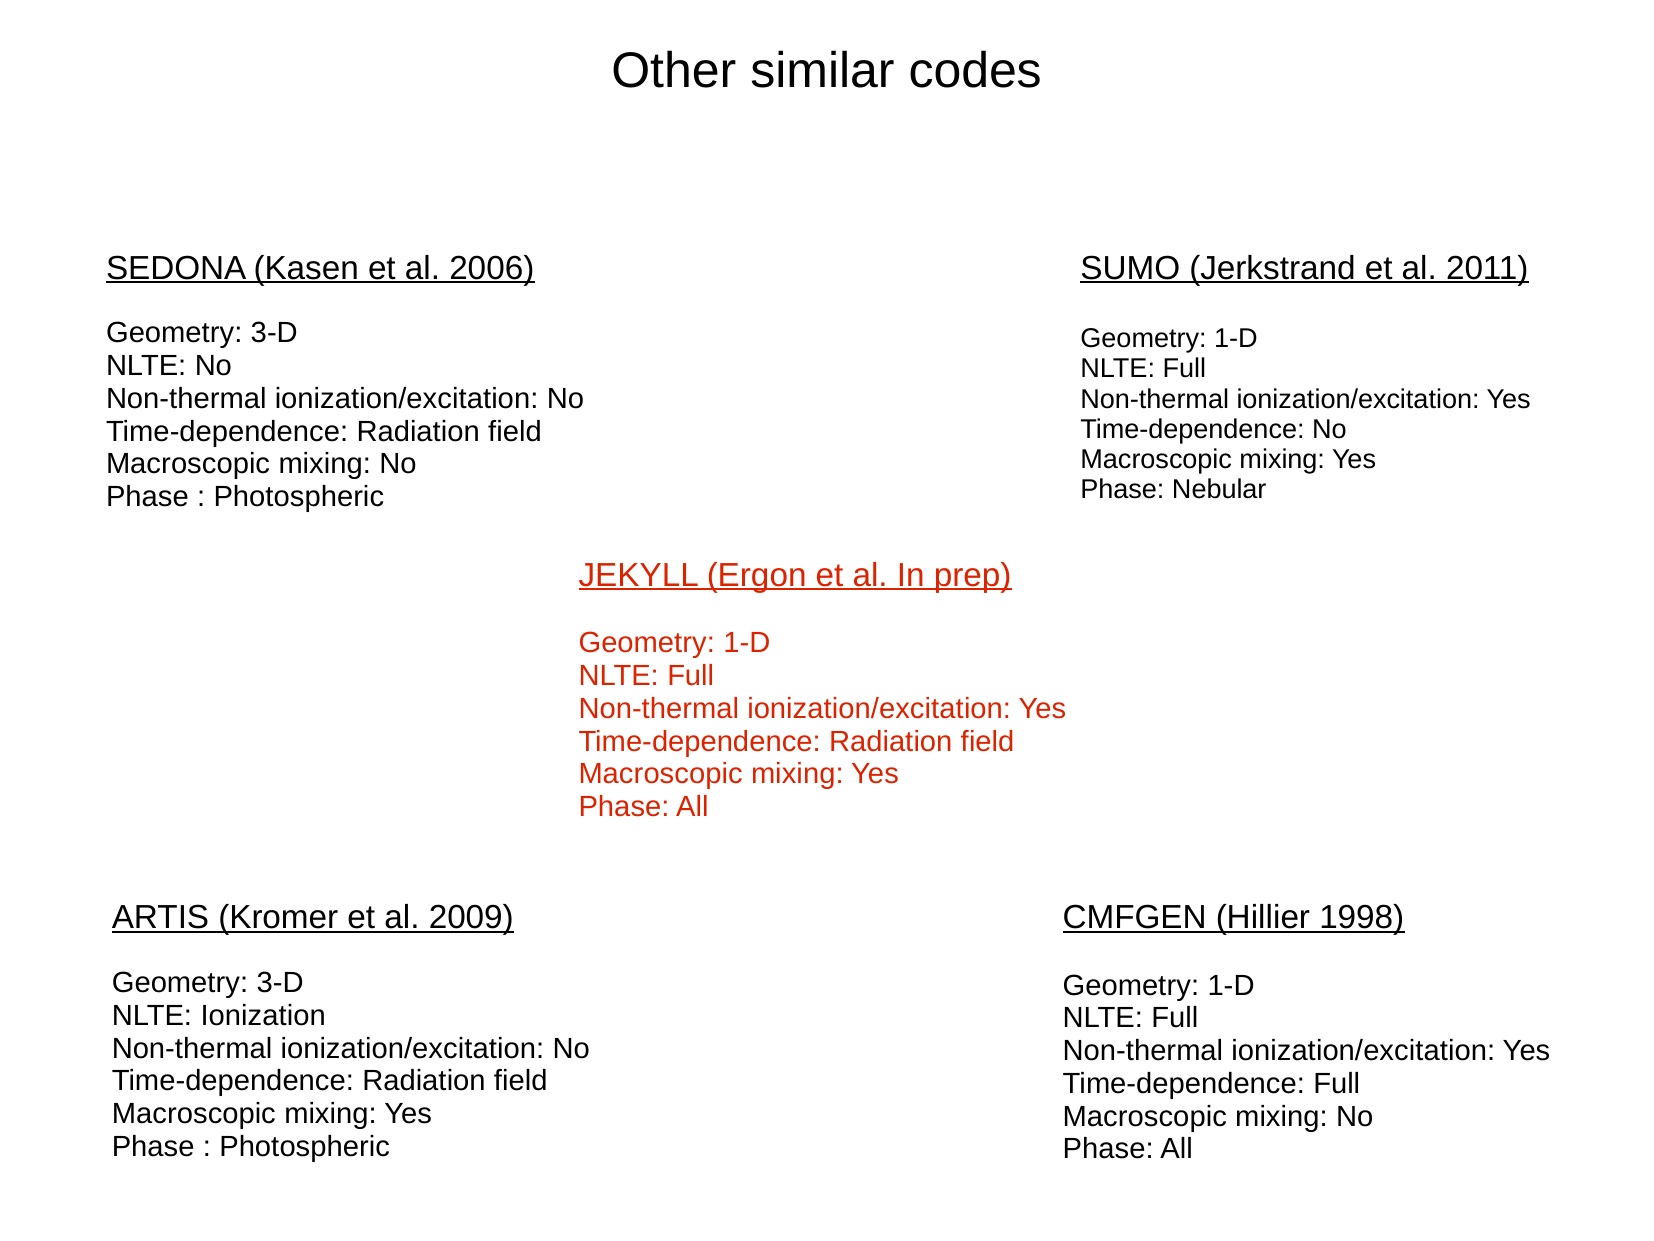

Other similar codes
SUMO (Jerkstrand et al. 2011)
Geometry: 1-D
NLTE: Full
Non-thermal ionization/excitation: Yes
Time-dependence: No
Macroscopic mixing: Yes
Phase: Nebular
SEDONA (Kasen et al. 2006)
Geometry: 3-D
NLTE: No
Non-thermal ionization/excitation: No
Time-dependence: Radiation field
Macroscopic mixing: No
Phase : Photospheric
JEKYLL (Ergon et al. In prep)
Geometry: 1-D
NLTE: Full
Non-thermal ionization/excitation: Yes
Time-dependence: Radiation field
Macroscopic mixing: Yes
Phase: All
ARTIS (Kromer et al. 2009)
Geometry: 3-D
NLTE: Ionization
Non-thermal ionization/excitation: No
Time-dependence: Radiation field
Macroscopic mixing: Yes
Phase : Photospheric
CMFGEN (Hillier 1998)
Geometry: 1-D
NLTE: Full
Non-thermal ionization/excitation: Yes
Time-dependence: Full
Macroscopic mixing: No
Phase: All